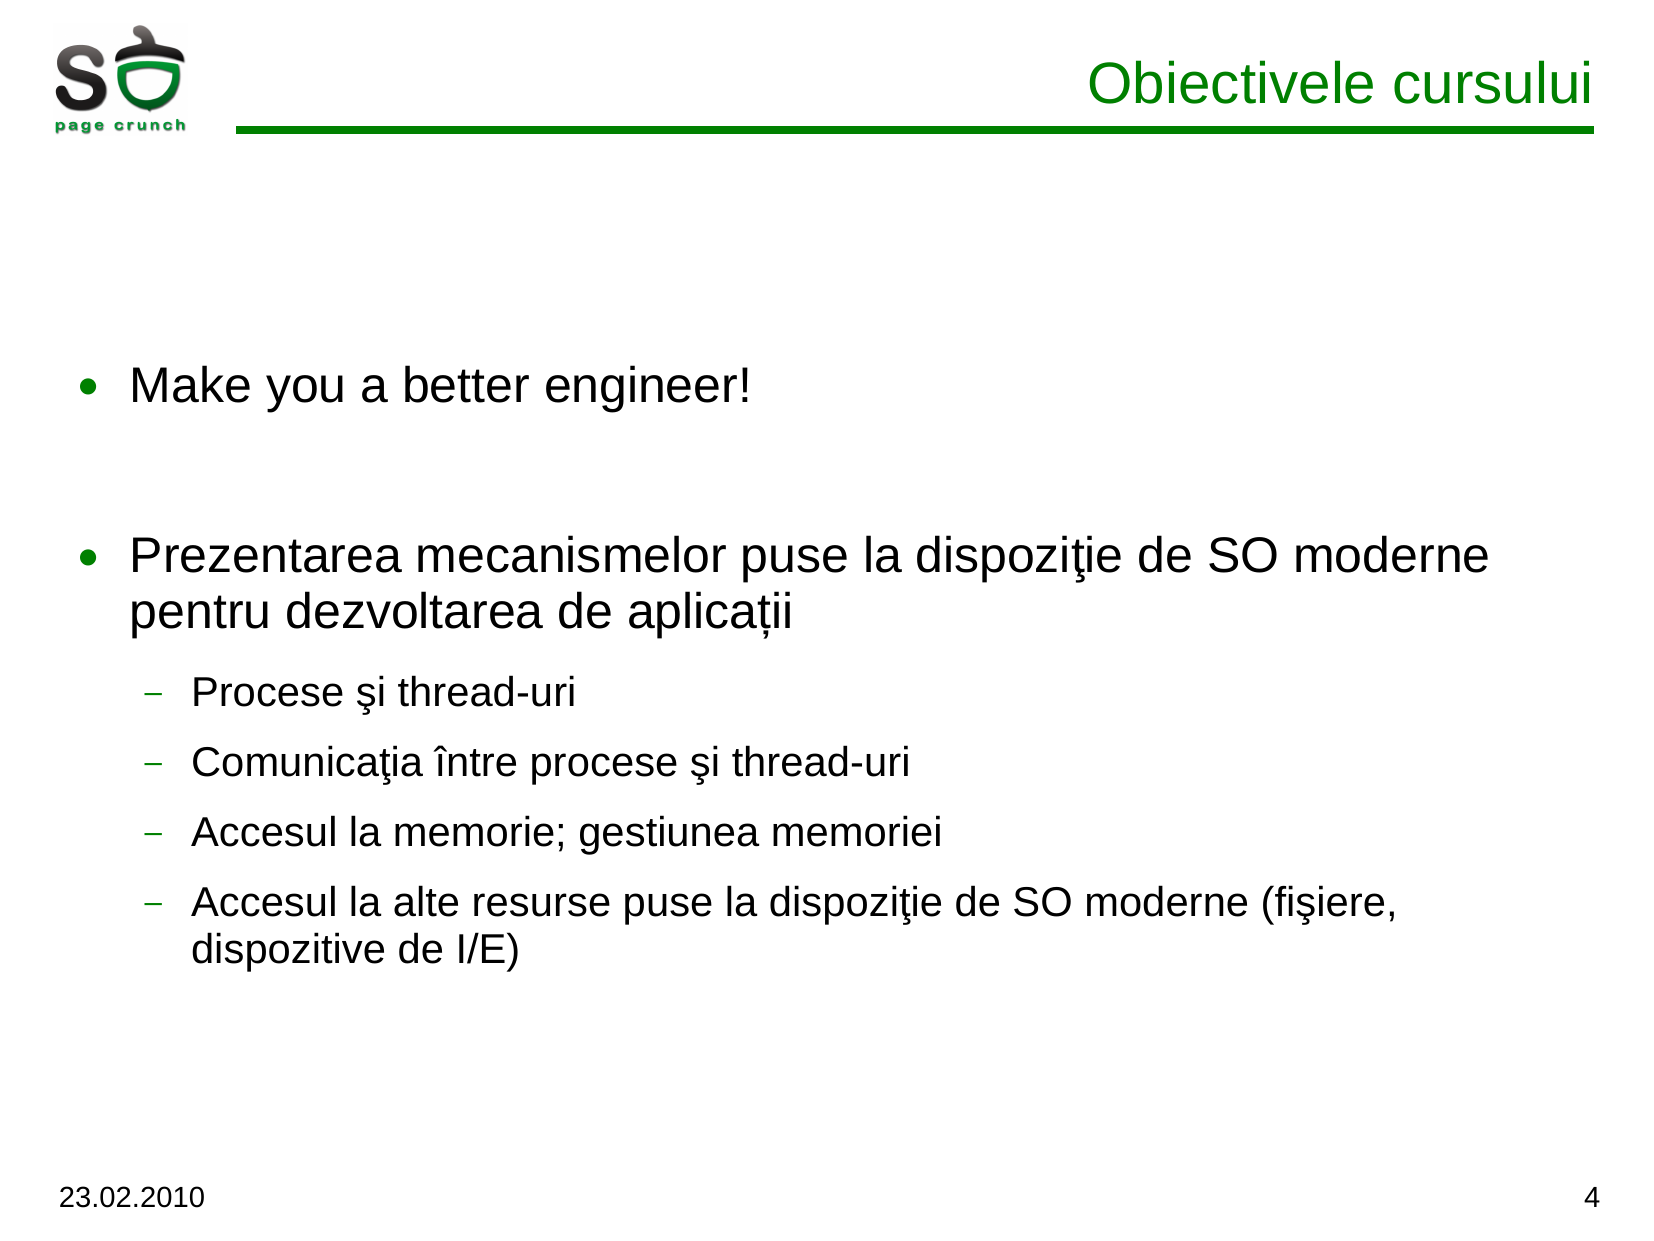

# Obiectivele cursului
Make you a better engineer!
Prezentarea mecanismelor puse la dispoziţie de SO moderne pentru dezvoltarea de aplicații
Procese şi thread-uri
Comunicaţia între procese şi thread-uri
Accesul la memorie; gestiunea memoriei
Accesul la alte resurse puse la dispoziţie de SO moderne (fişiere, dispozitive de I/E)
23.02.2010
4